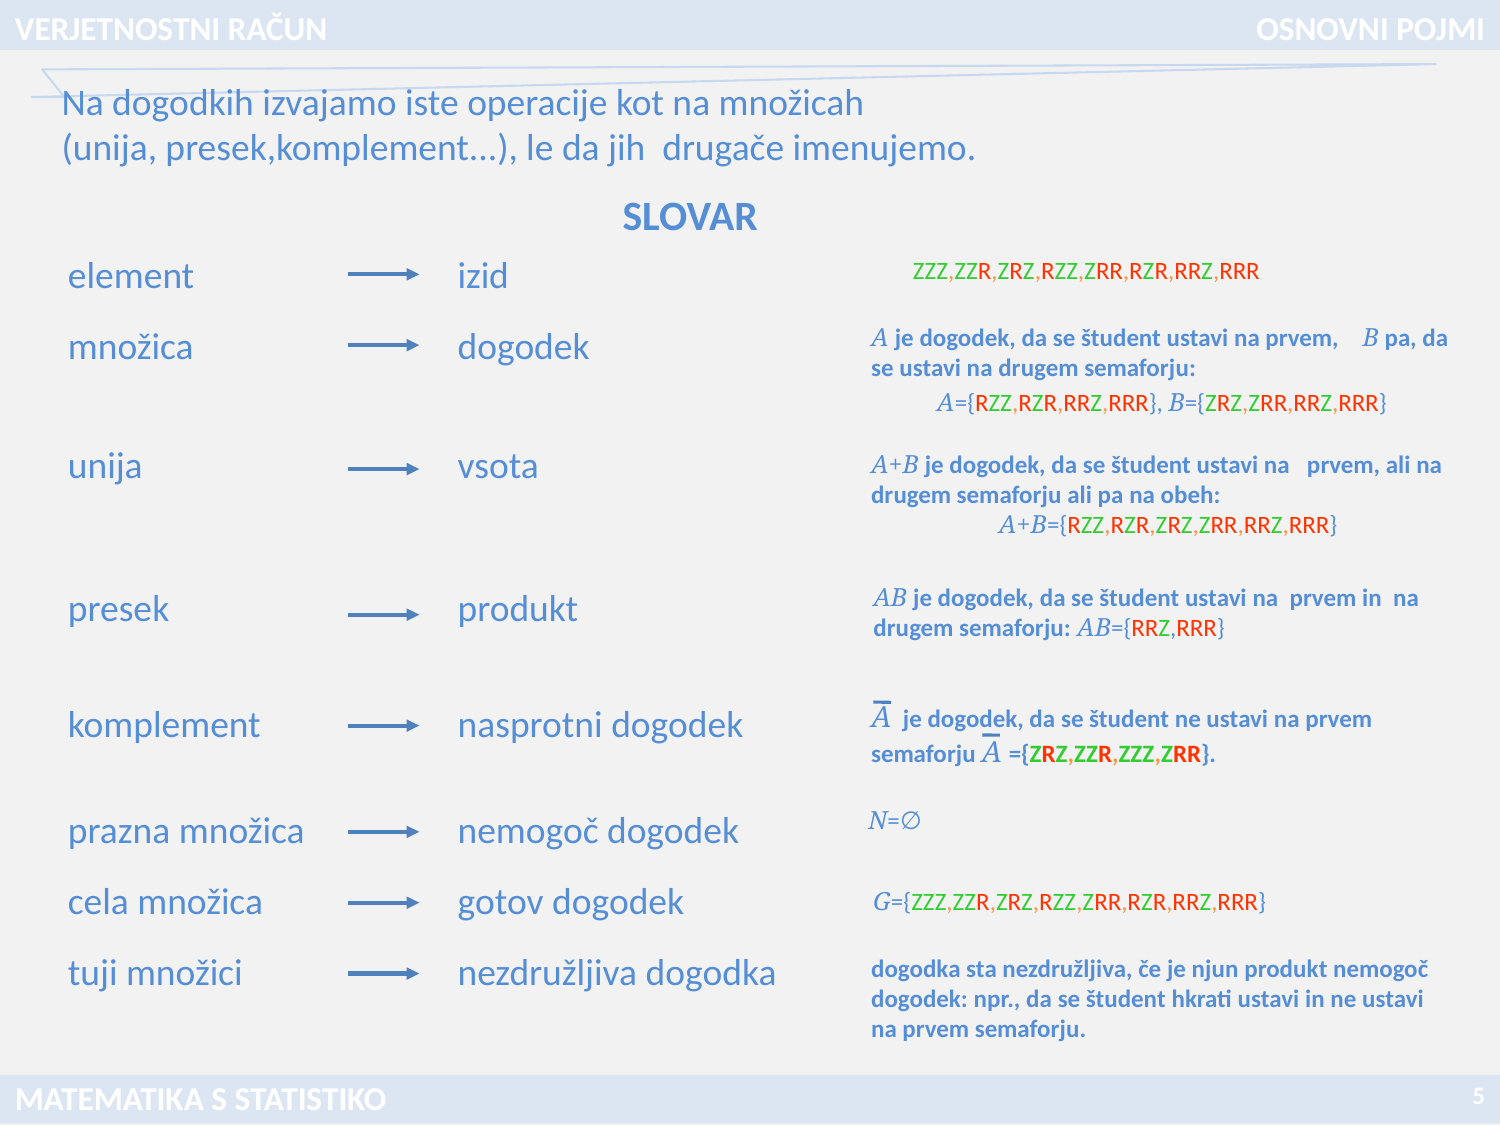

VERJETNOSTNI RAČUN
OSNOVNI POJMI
Na dogodkih izvajamo iste operacije kot na množicah (unija, presek,komplement...), le da jih drugače imenujemo.
SLOVAR
element
izid
ZZZ,ZZR,ZRZ,RZZ,ZRR,RZR,RRZ,RRR
množica
dogodek
A je dogodek, da se študent ustavi na prvem, B pa, da se ustavi na drugem semaforju:
A={RZZ,RZR,RRZ,RRR}, B={ZRZ,ZRR,RRZ,RRR}
unija
vsota
A+B je dogodek, da se študent ustavi na prvem, ali na drugem semaforju ali pa na obeh:
A+B={RZZ,RZR,ZRZ,ZRR,RRZ,RRR}
AB je dogodek, da se študent ustavi na prvem in na drugem semaforju: AB={RRZ,RRR}
presek
produkt
A je dogodek, da se študent ne ustavi na prvem semaforju A ={ZRZ,ZZR,ZZZ,ZRR}.
komplement
nasprotni dogodek
N=∅
prazna množica
nemogoč dogodek
cela množica
gotov dogodek
G={ZZZ,ZZR,ZRZ,RZZ,ZRR,RZR,RRZ,RRR}
tuji množici
nezdružljiva dogodka
dogodka sta nezdružljiva, če je njun produkt nemogoč dogodek: npr., da se študent hkrati ustavi in ne ustavi na prvem semaforju.
MATEMATIKA S STATISTIKO